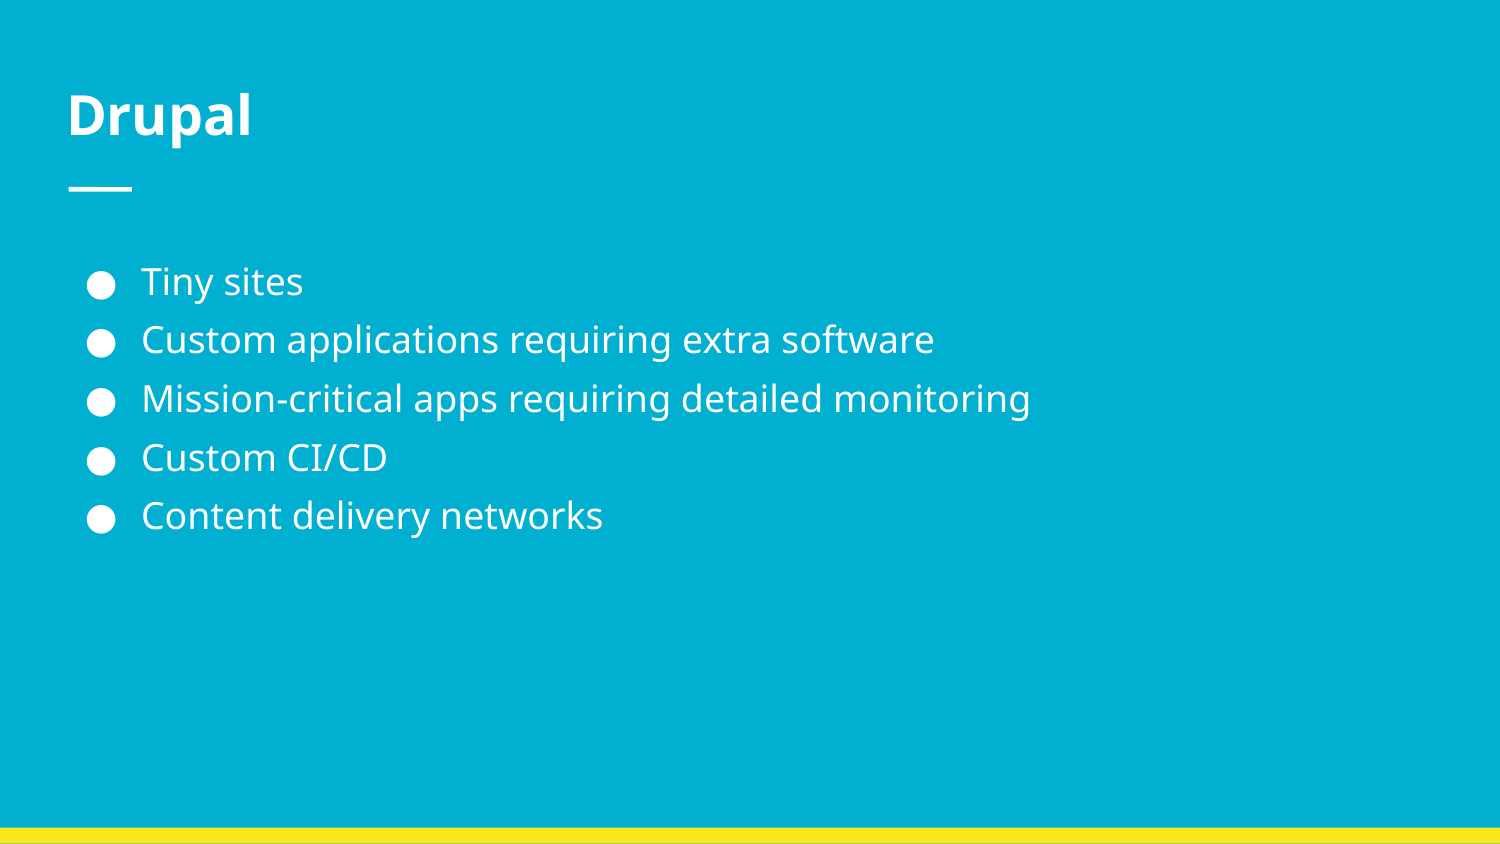

# Drupal
Tiny sites
Custom applications requiring extra software
Mission-critical apps requiring detailed monitoring
Custom CI/CD
Content delivery networks